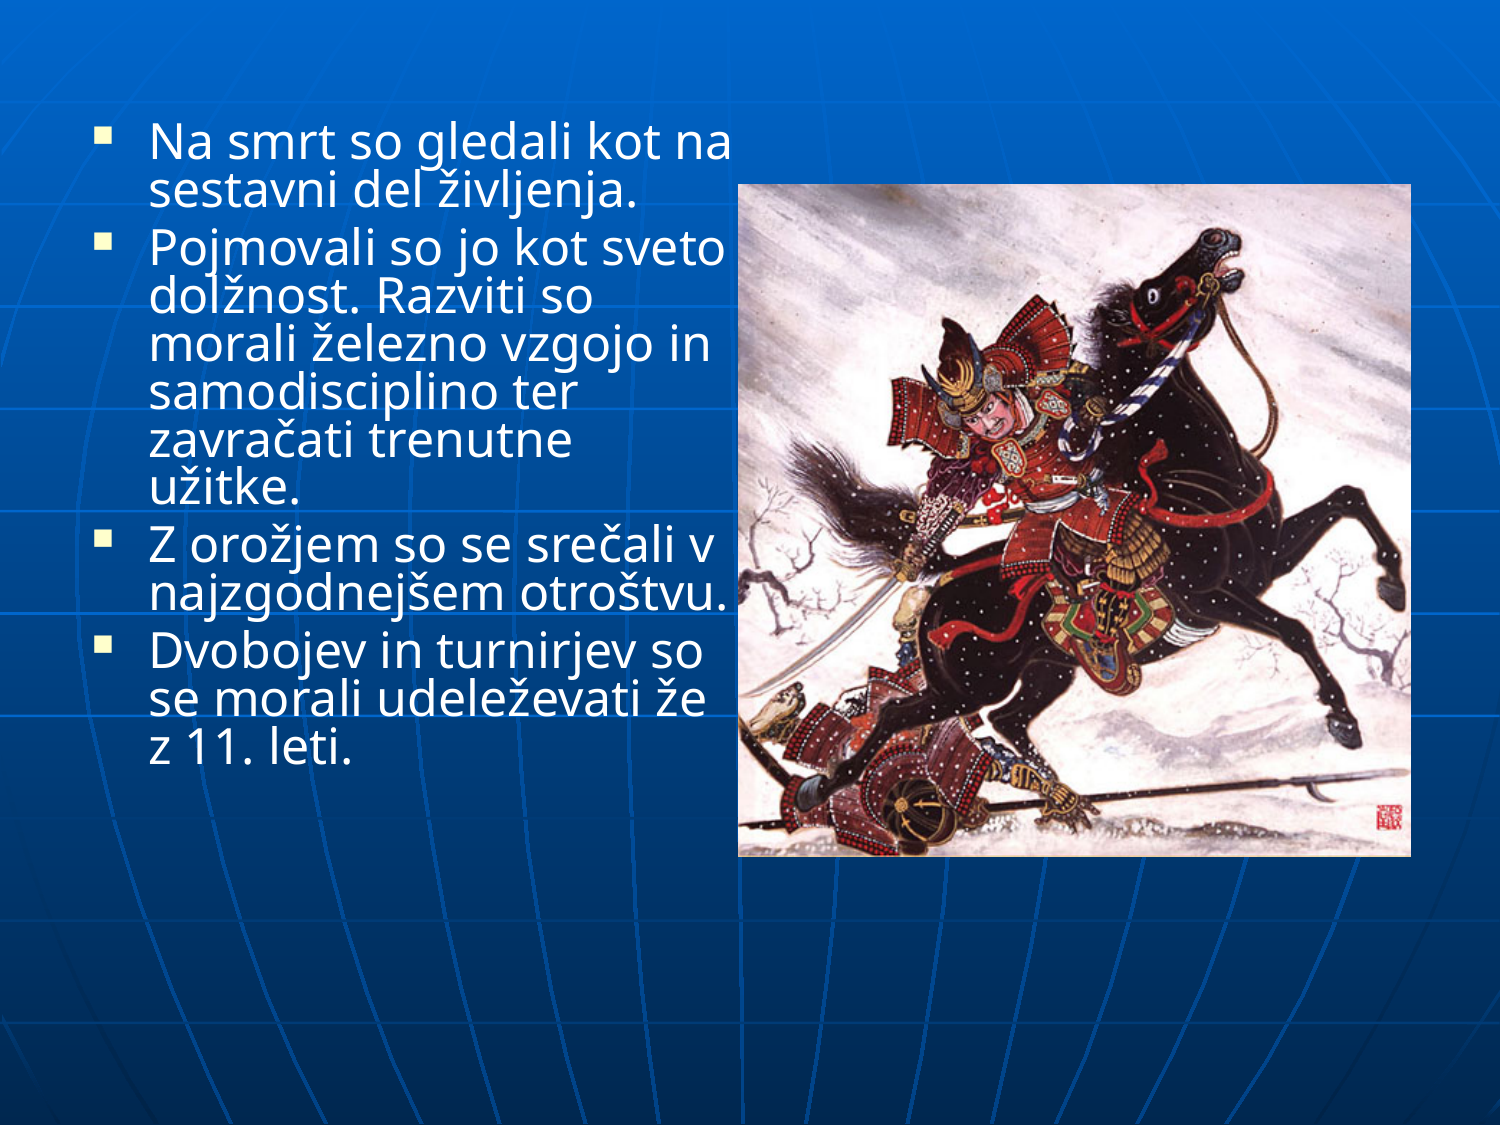

# Na smrt so gledali kot na sestavni del življenja.
Pojmovali so jo kot sveto dolžnost. Razviti so morali železno vzgojo in samodisciplino ter zavračati trenutne užitke.
Z orožjem so se srečali v najzgodnejšem otroštvu.
Dvobojev in turnirjev so se morali udeleževati že z 11. leti.